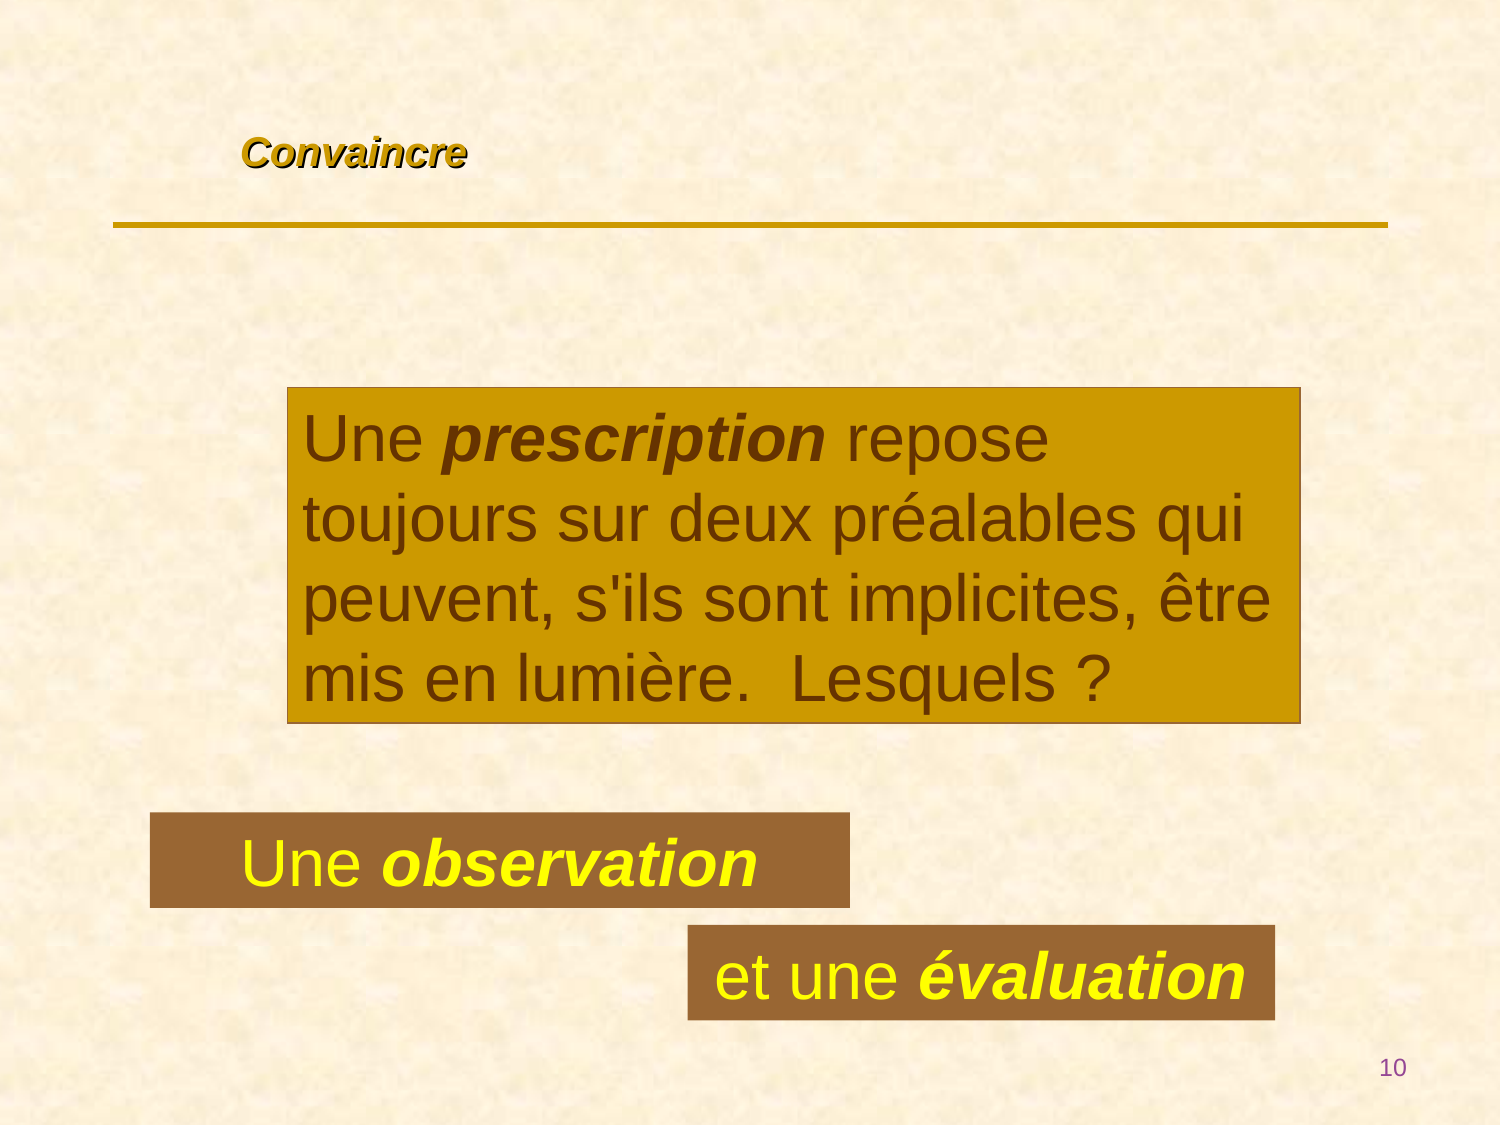

Convaincre
Une prescription repose toujours sur deux préalables qui peuvent, s'ils sont implicites, être mis en lumière. Lesquels ?
Une observation
et une évaluation
10